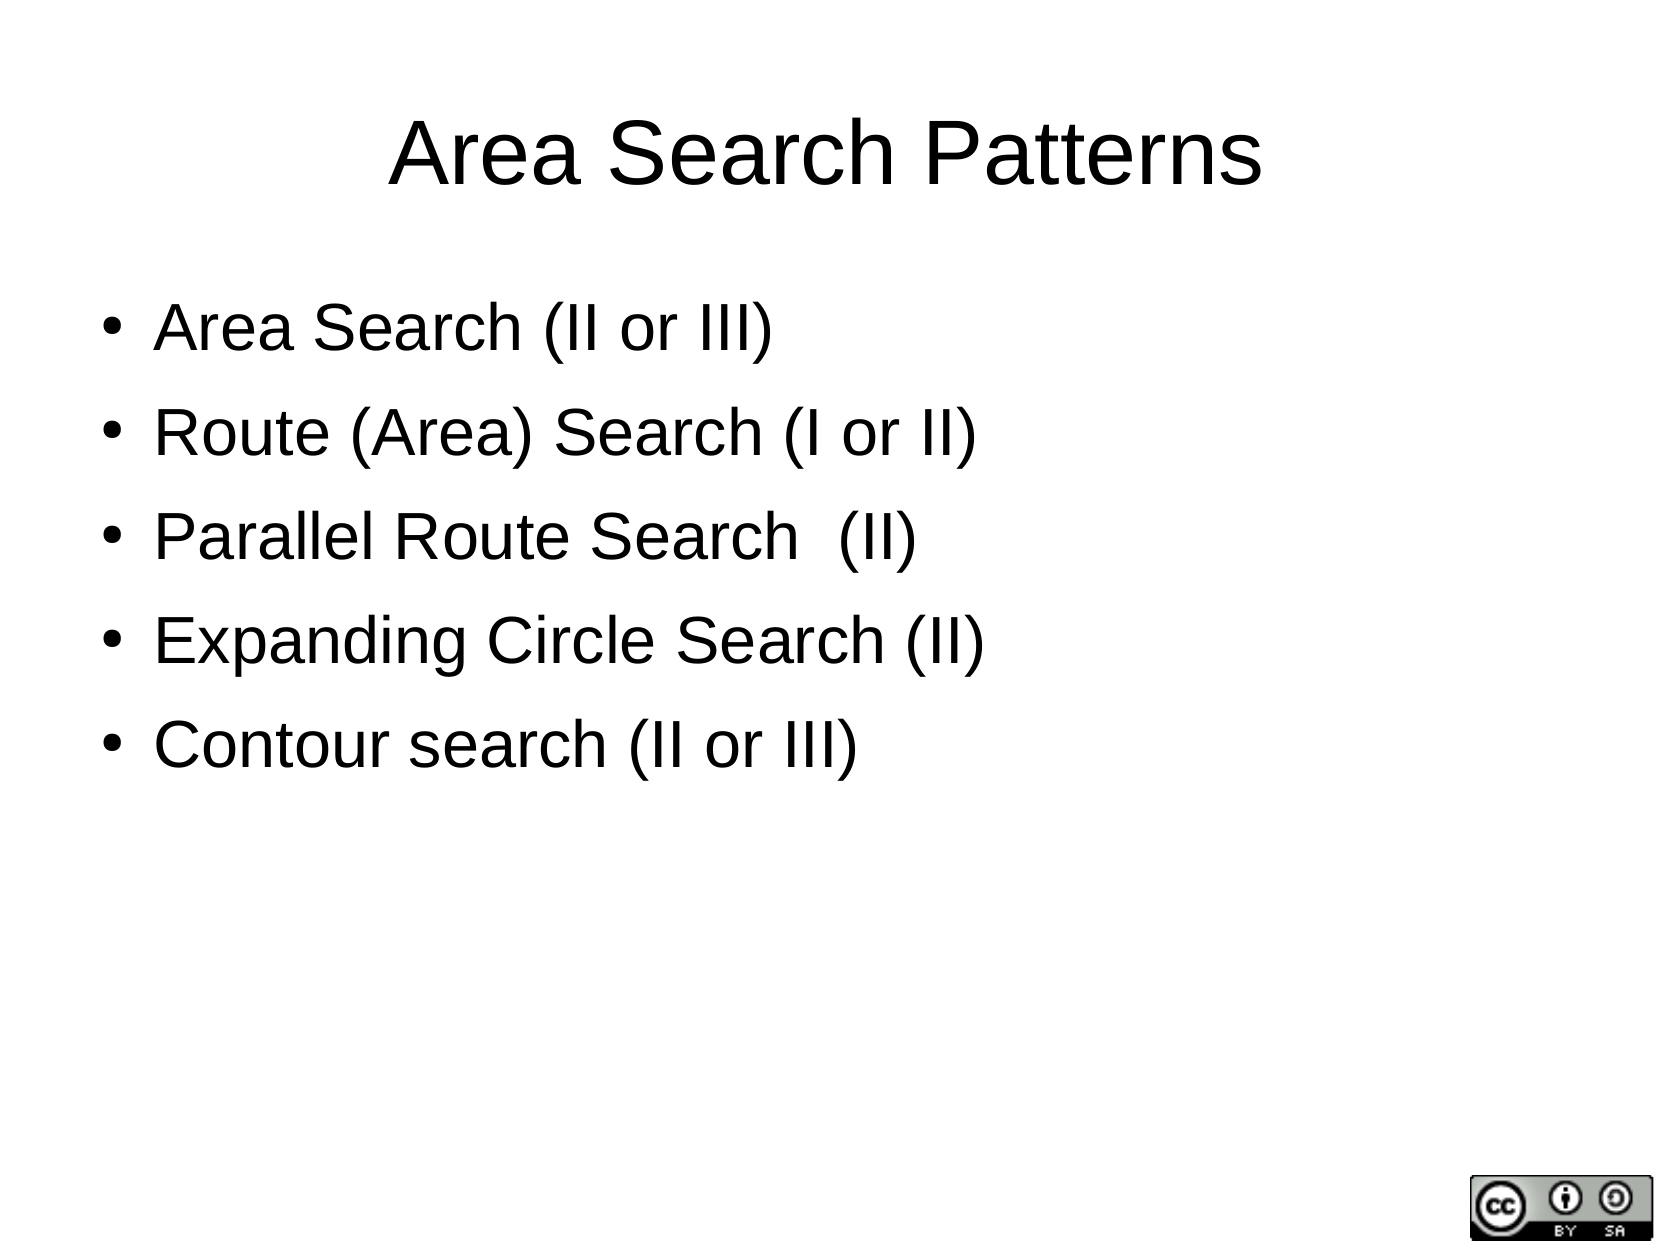

# Area Search Patterns
Area Search (II or III)
Route (Area) Search (I or II)
Parallel Route Search (II)
Expanding Circle Search (II)
Contour search (II or III)